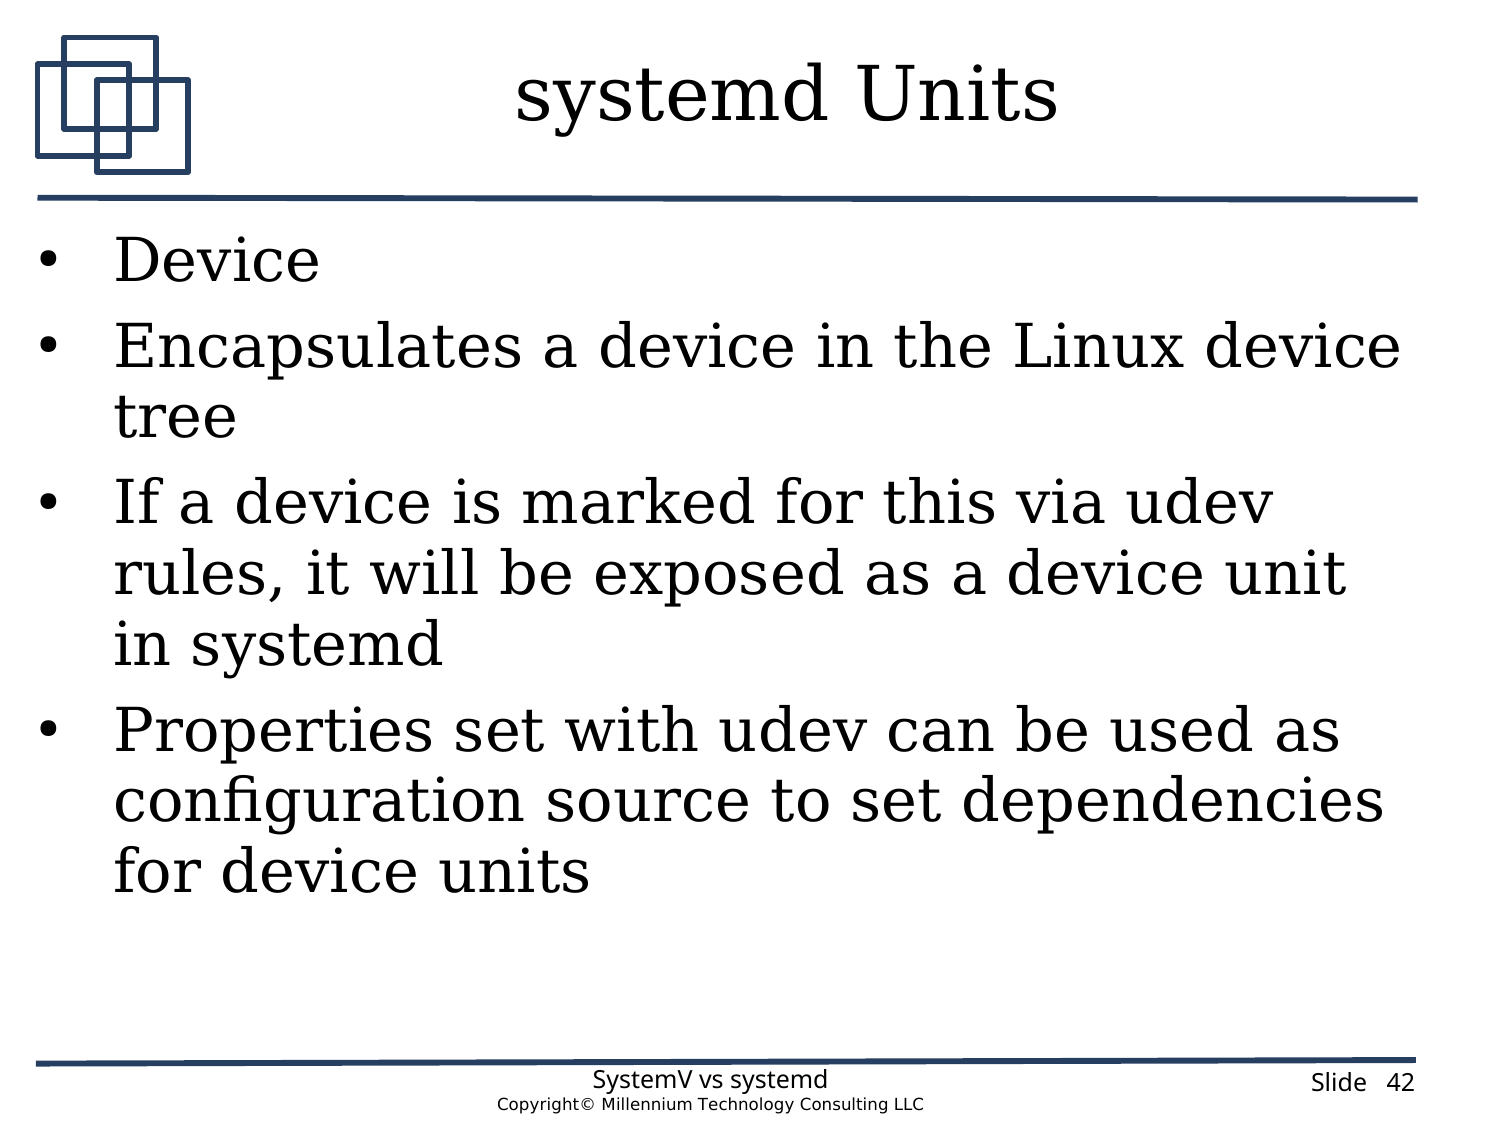

# systemd Units
Device
Encapsulates a device in the Linux device tree
If a device is marked for this via udev rules, it will be exposed as a device unit in systemd
Properties set with udev can be used as configuration source to set dependencies for device units